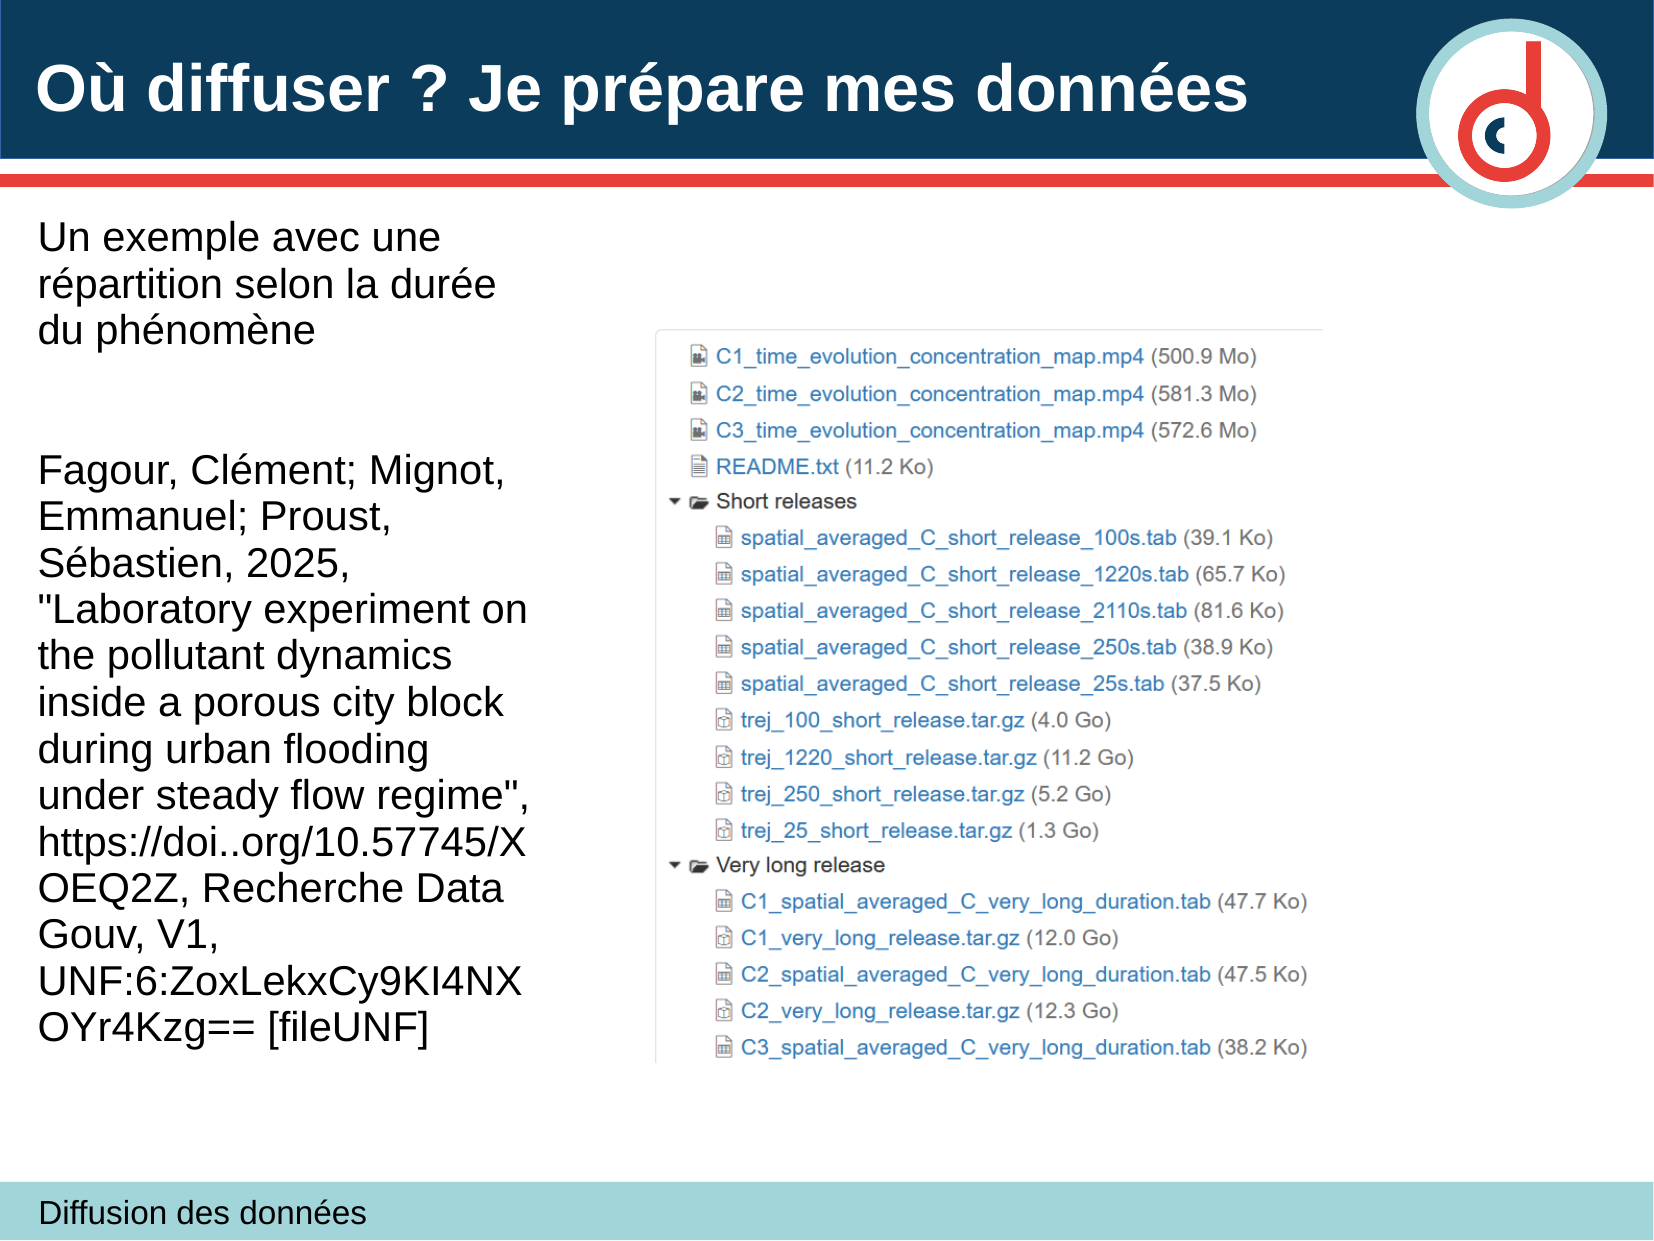

# Où diffuser ? Je prépare mes données
Un exemple avec une répartition selon la durée du phénomène
Fagour, Clément; Mignot, Emmanuel; Proust, Sébastien, 2025, "Laboratory experiment on the pollutant dynamics inside a porous city block during urban flooding under steady flow regime", https://doi..org/10.57745/XOEQ2Z, Recherche Data Gouv, V1, UNF:6:ZoxLekxCy9KI4NXOYr4Kzg== [fileUNF]
Diffusion des données